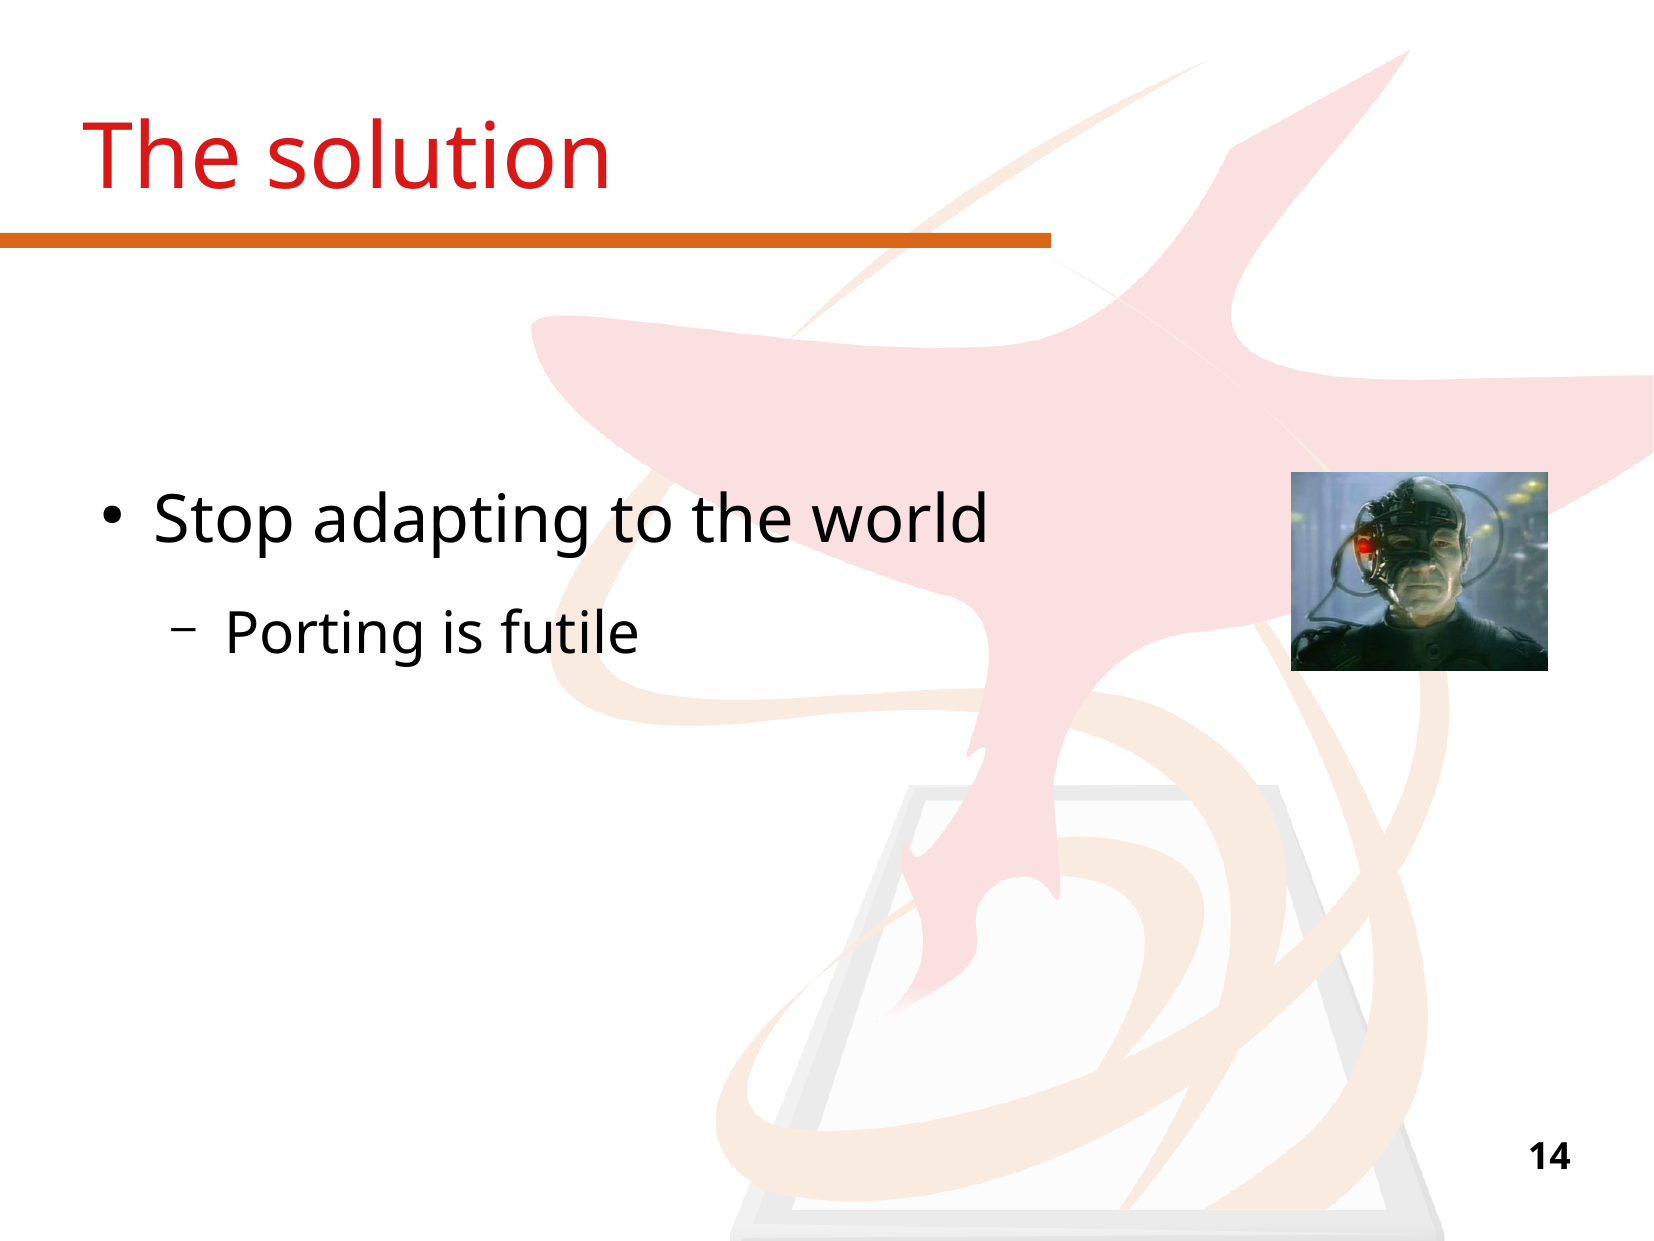

# The solution
Stop adapting to the world
Porting is futile
14